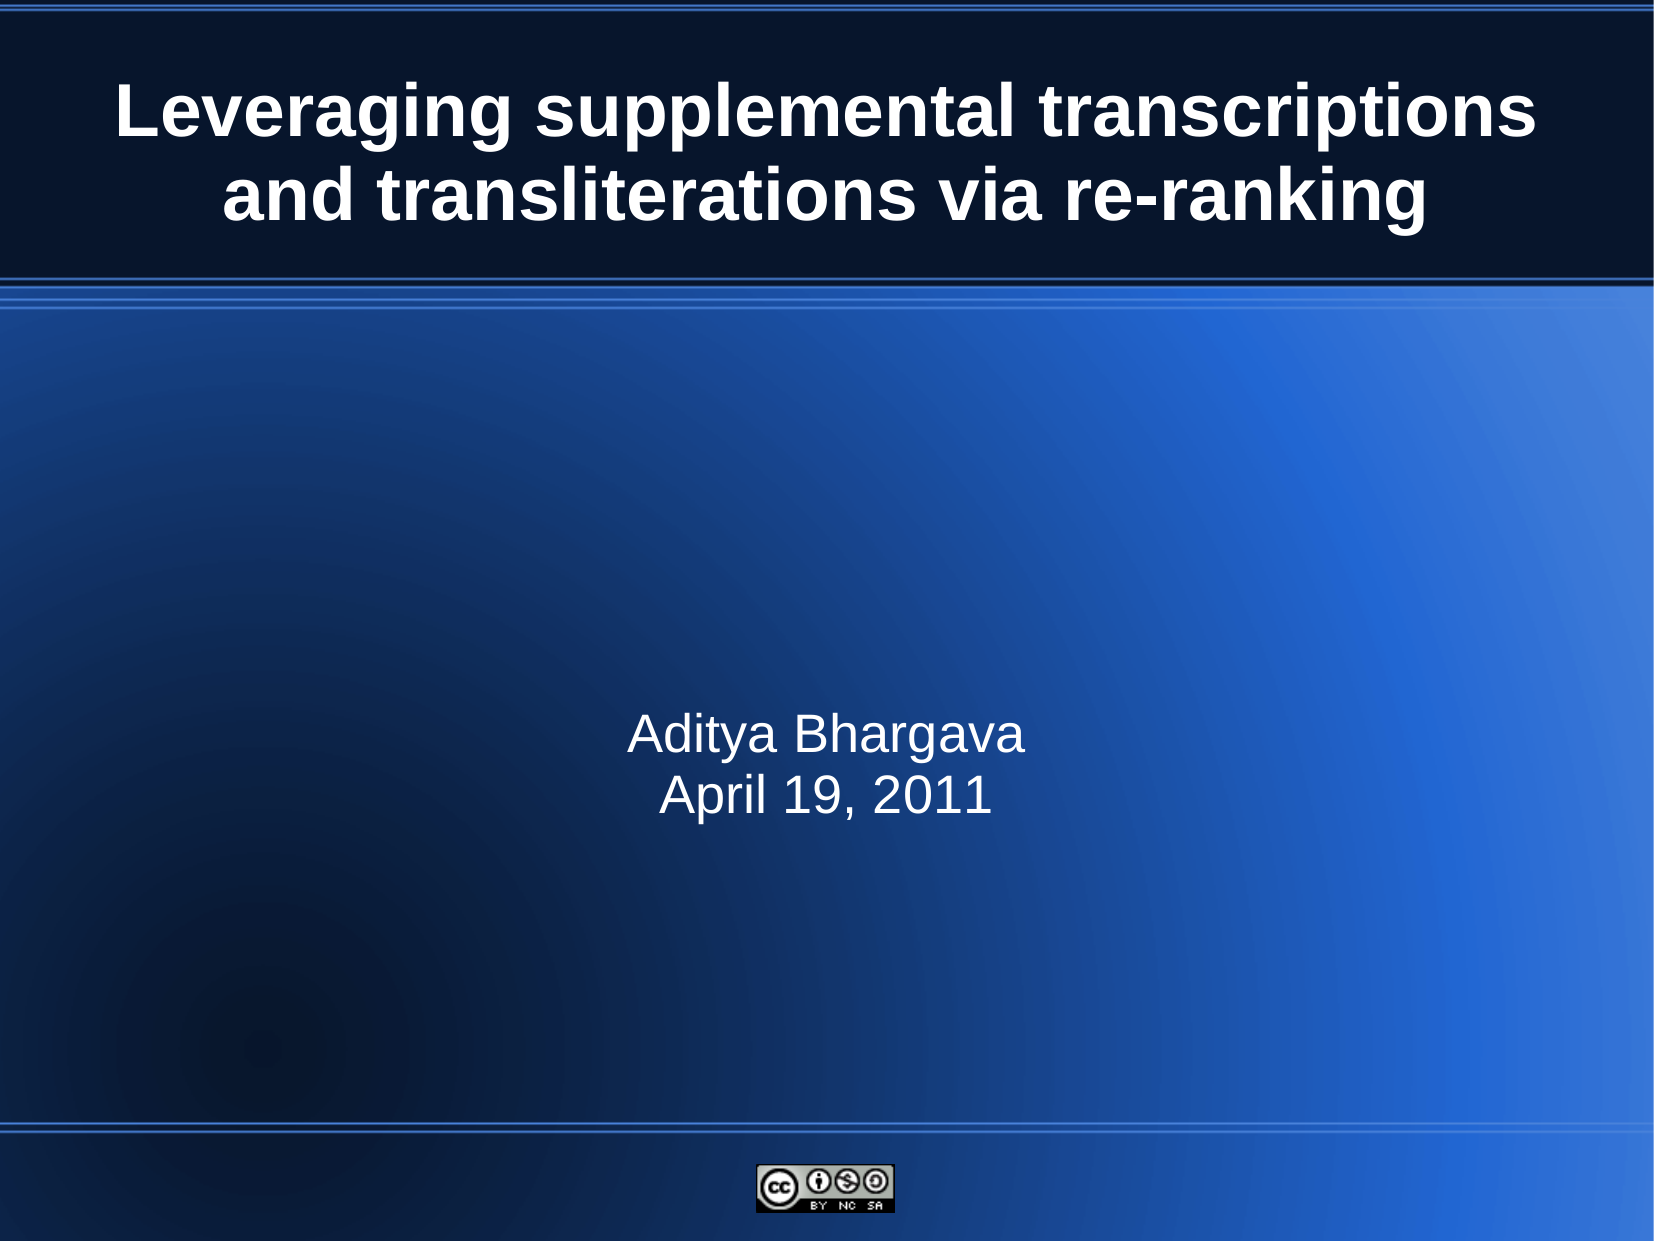

# Leveraging supplemental transcriptions and transliterations via re-ranking
Aditya Bhargava
April 19, 2011